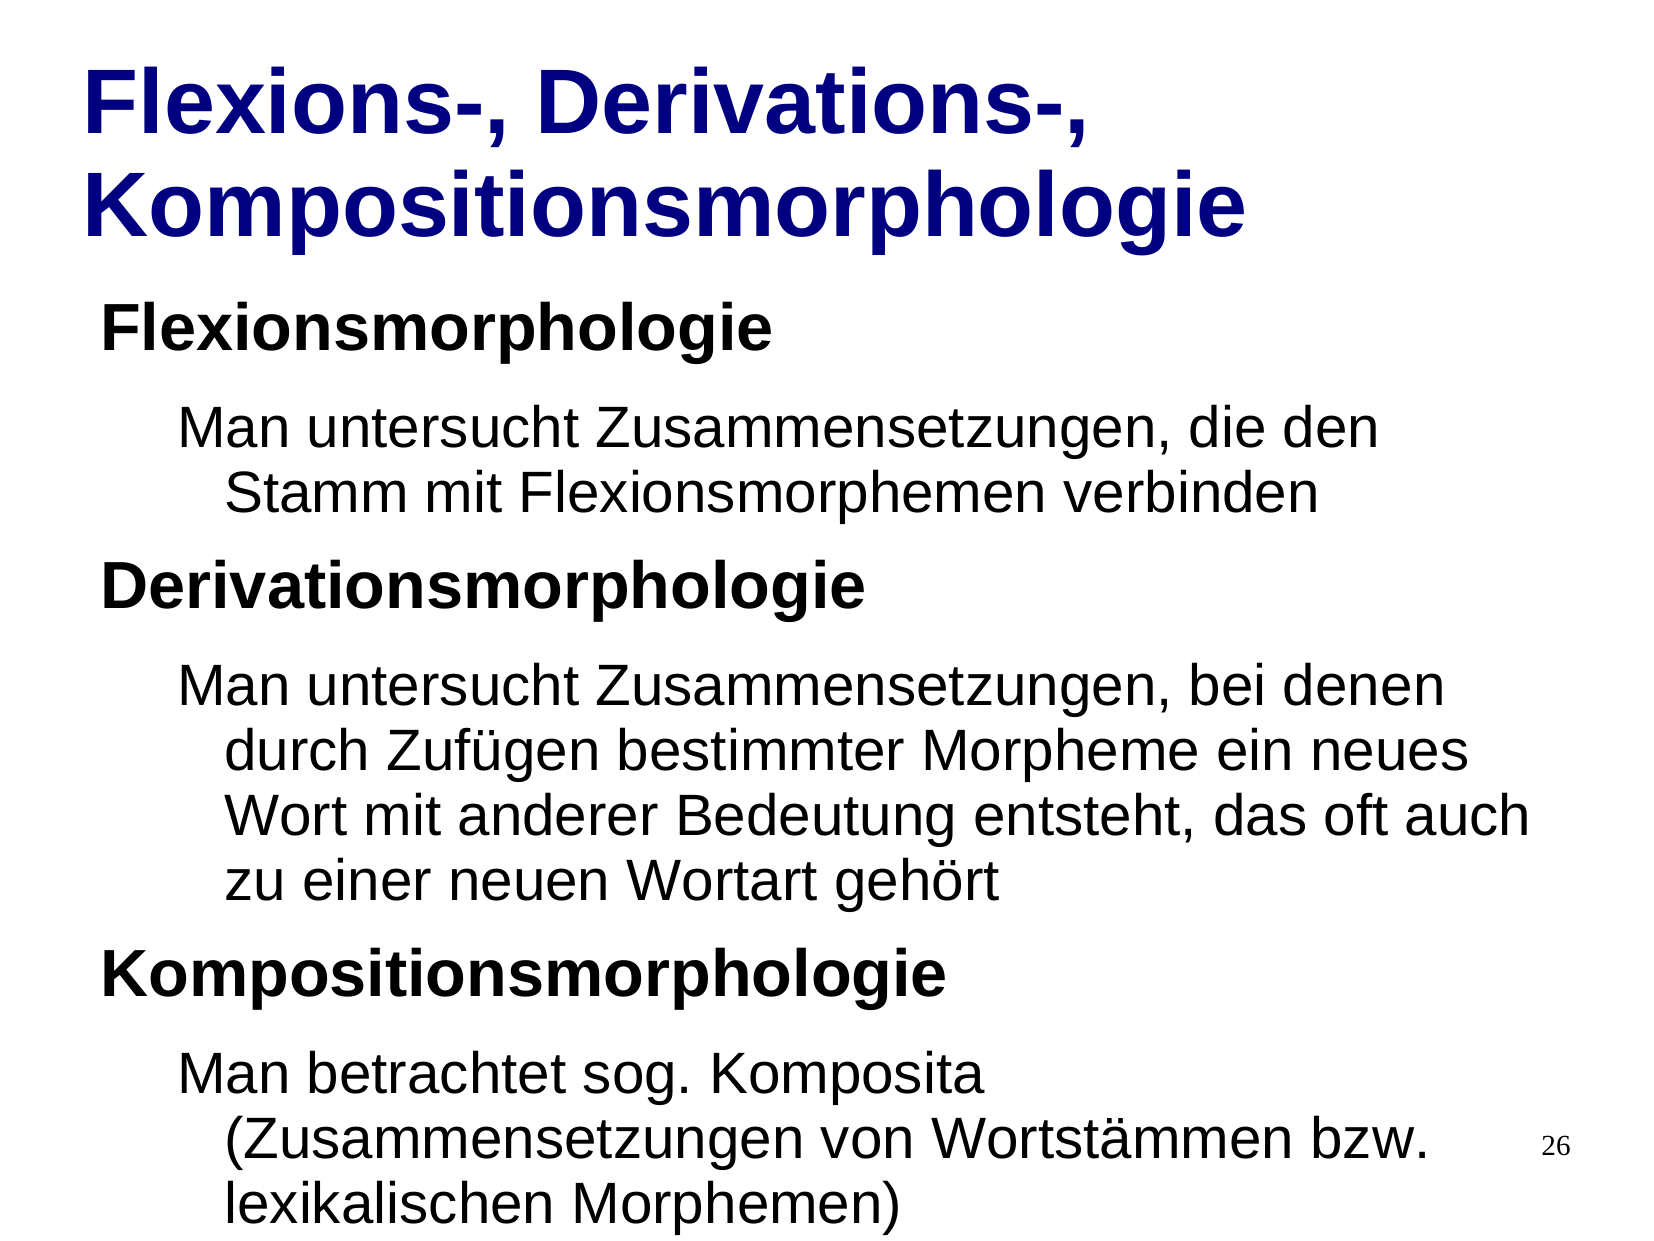

# Flexions-, Derivations-, Kompositionsmorphologie
Flexionsmorphologie
Man untersucht Zusammensetzungen, die den Stamm mit Flexionsmorphemen verbinden
Derivationsmorphologie
Man untersucht Zusammensetzungen, bei denen durch Zufügen bestimmter Morpheme ein neues Wort mit anderer Bedeutung entsteht, das oft auch zu einer neuen Wortart gehört
Kompositionsmorphologie
Man betrachtet sog. Komposita (Zusammensetzungen von Wortstämmen bzw. lexikalischen Morphemen)
26